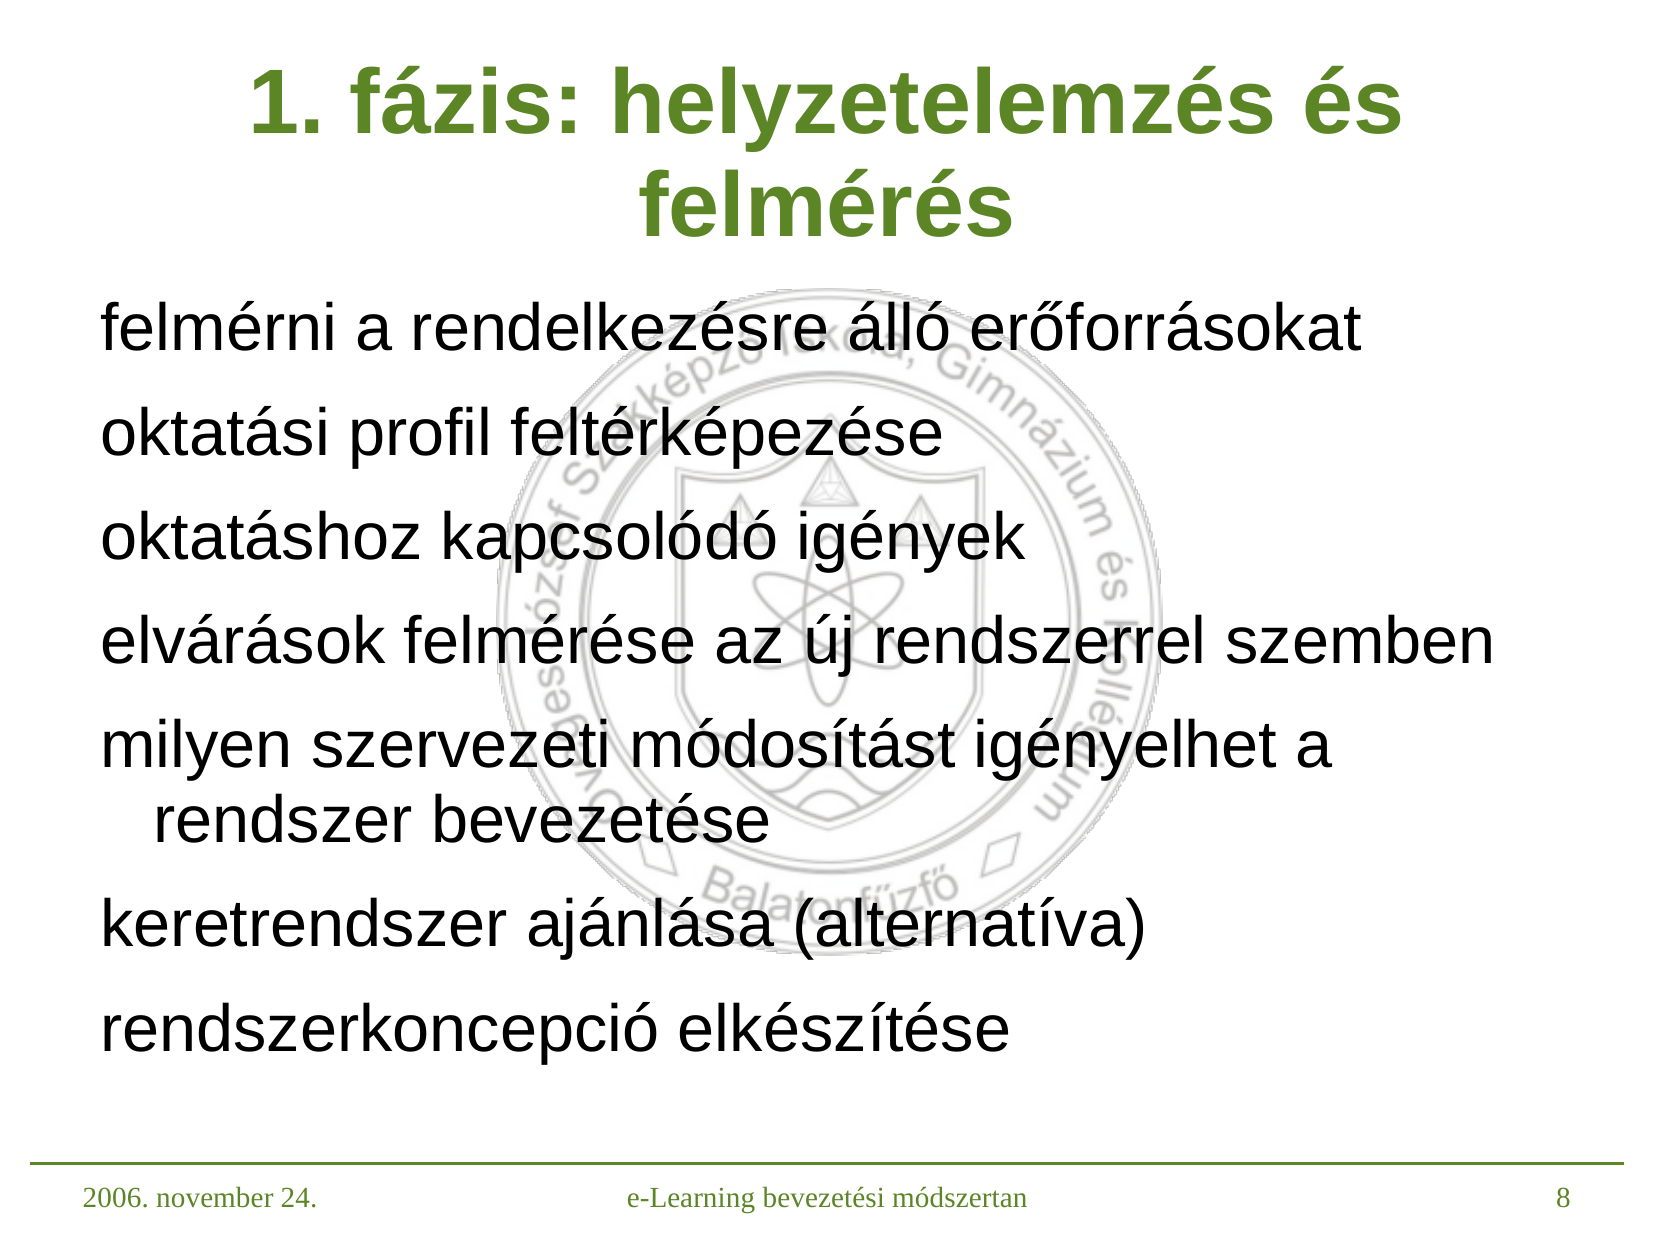

# 1. fázis: helyzetelemzés és felmérés
felmérni a rendelkezésre álló erőforrásokat
oktatási profil feltérképezése
oktatáshoz kapcsolódó igények
elvárások felmérése az új rendszerrel szemben
milyen szervezeti módosítást igényelhet a rendszer bevezetése
keretrendszer ajánlása (alternatíva)
rendszerkoncepció elkészítése
2006. november 24.
e-Learning bevezetési módszertan
8